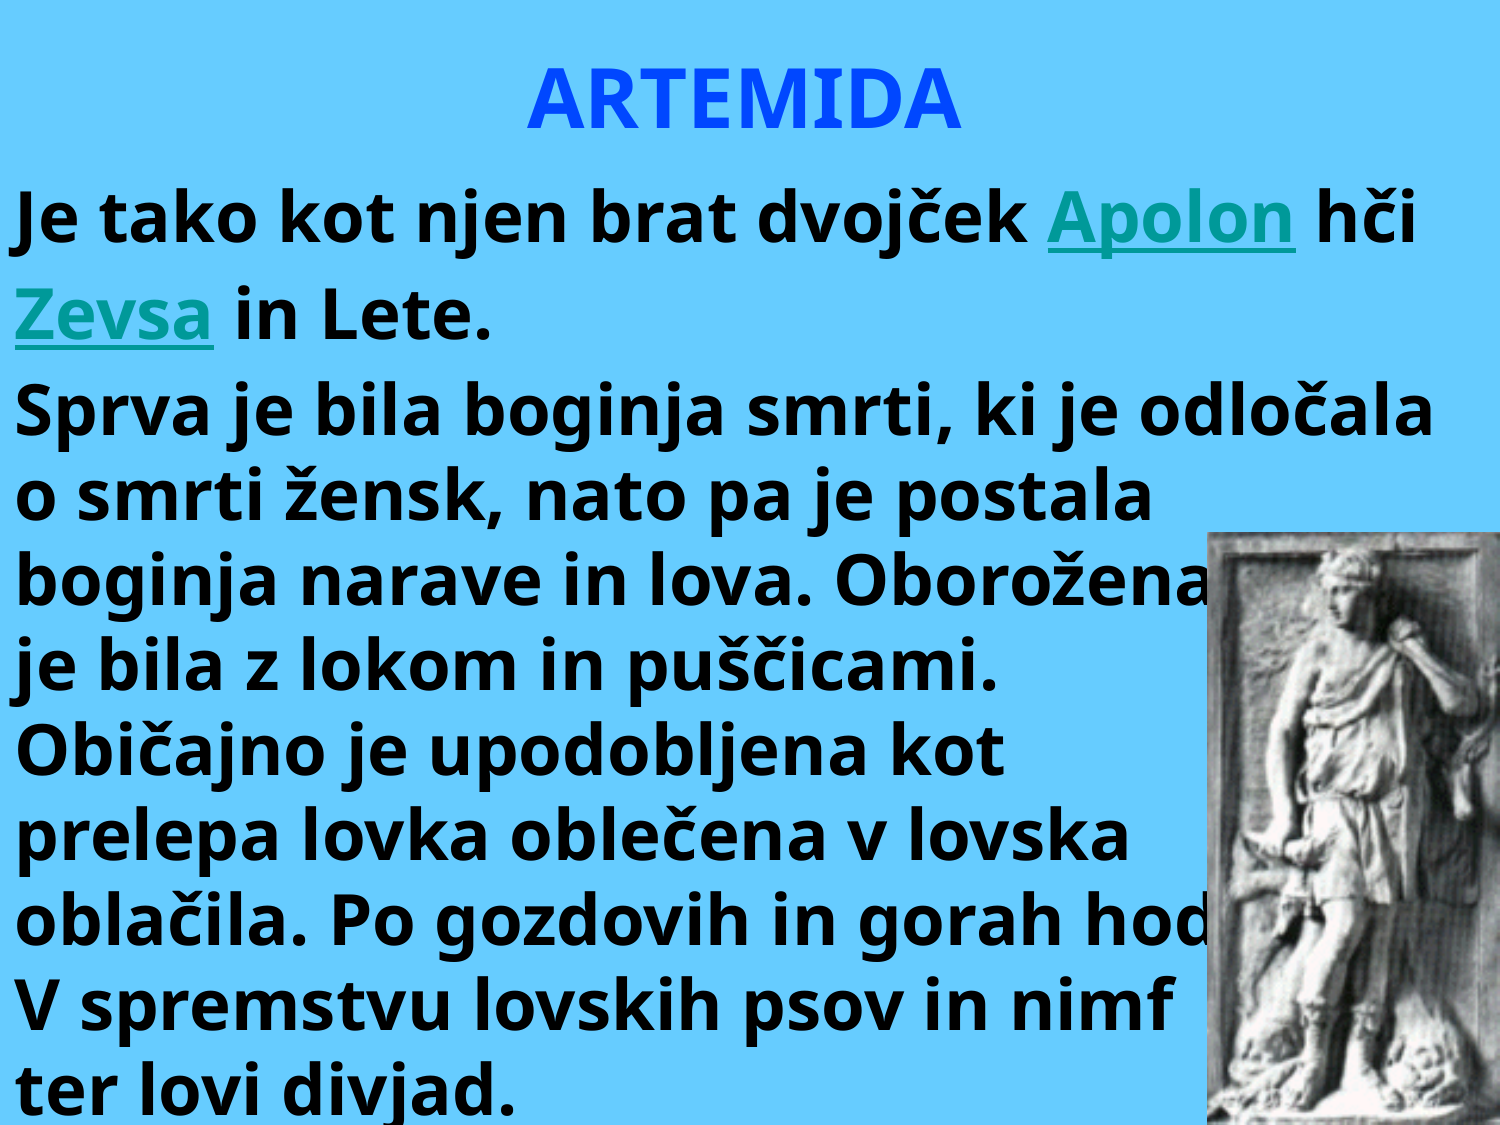

ARTEMIDA
Je tako kot njen brat dvojček Apolon hči Zevsa in Lete.
Sprva je bila boginja smrti, ki je odločala o smrti žensk, nato pa je postala
boginja narave in lova. Oborožena
je bila z lokom in puščicami.
Običajno je upodobljena kot
prelepa lovka oblečena v lovska
oblačila. Po gozdovih in gorah hodi
V spremstvu lovskih psov in nimf
ter lovi divjad.